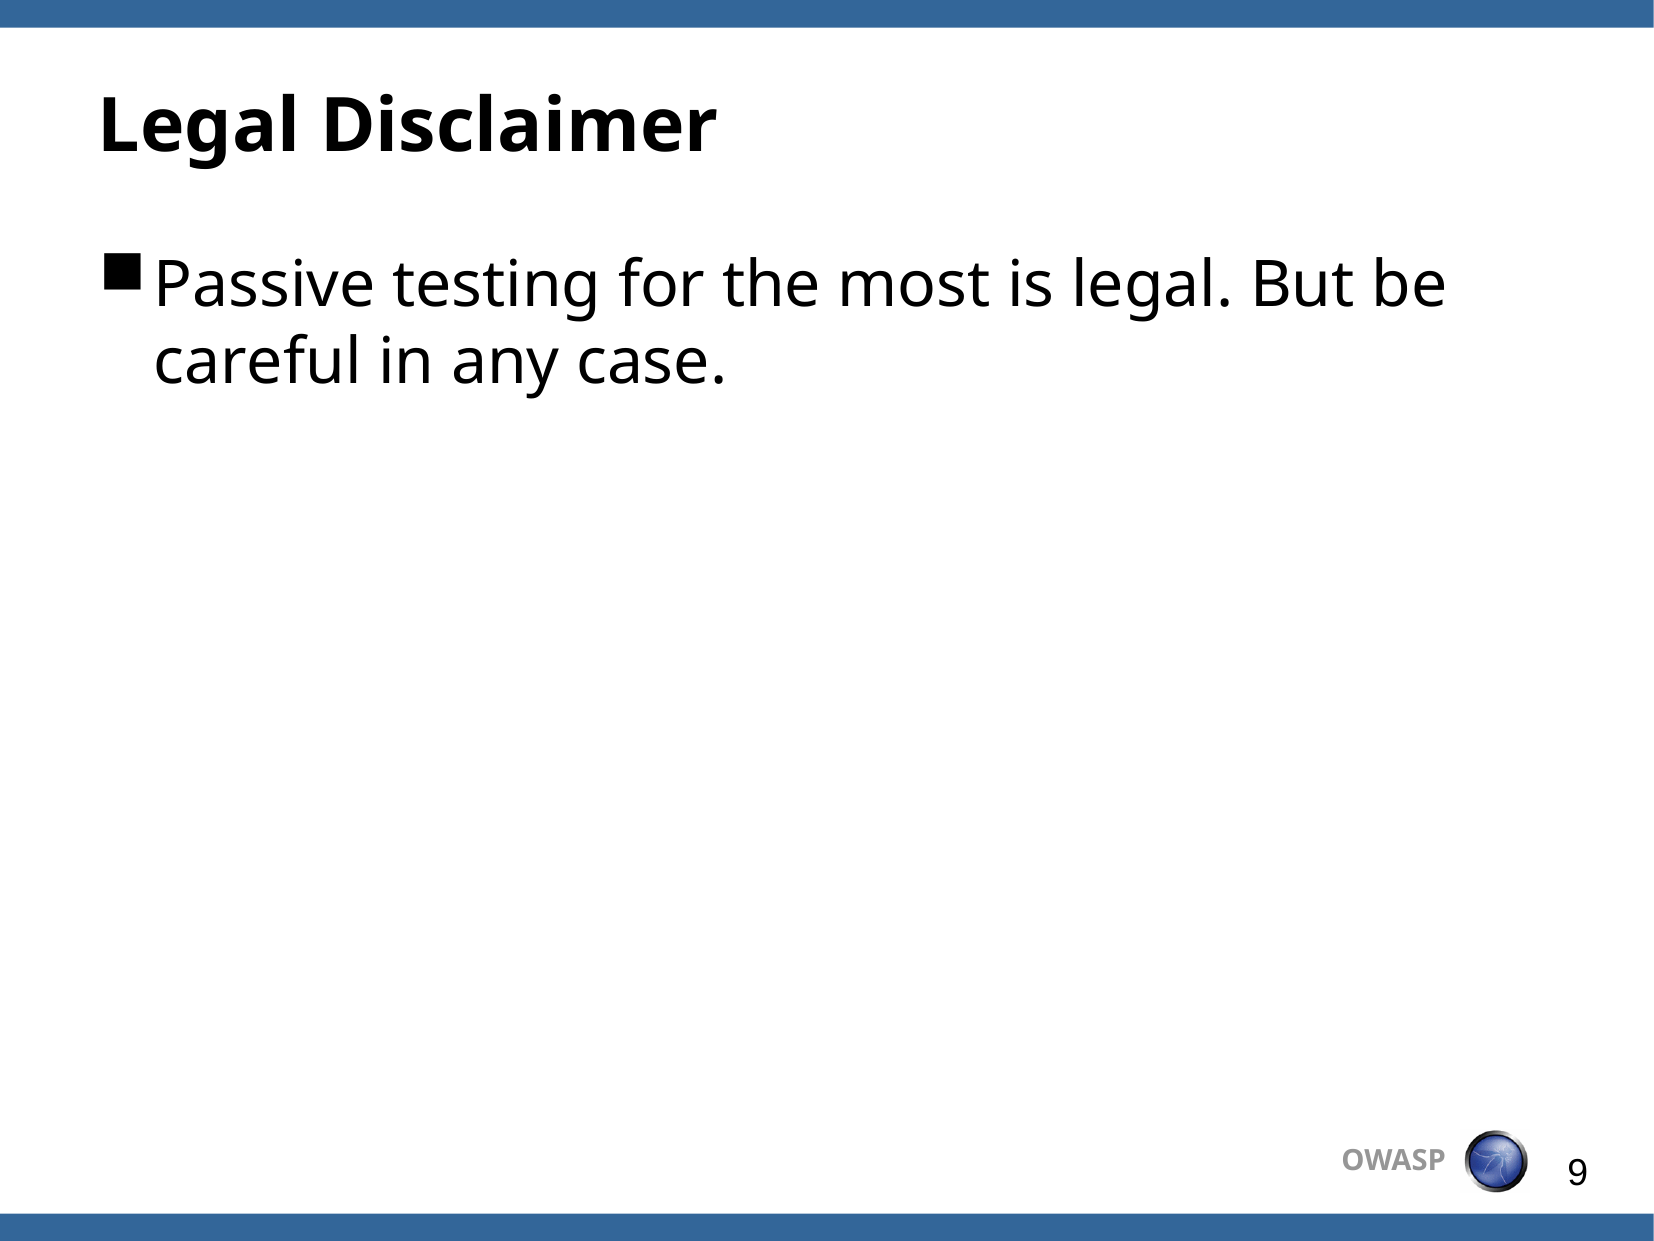

# Legal Disclaimer
Passive testing for the most is legal. But be careful in any case.
9